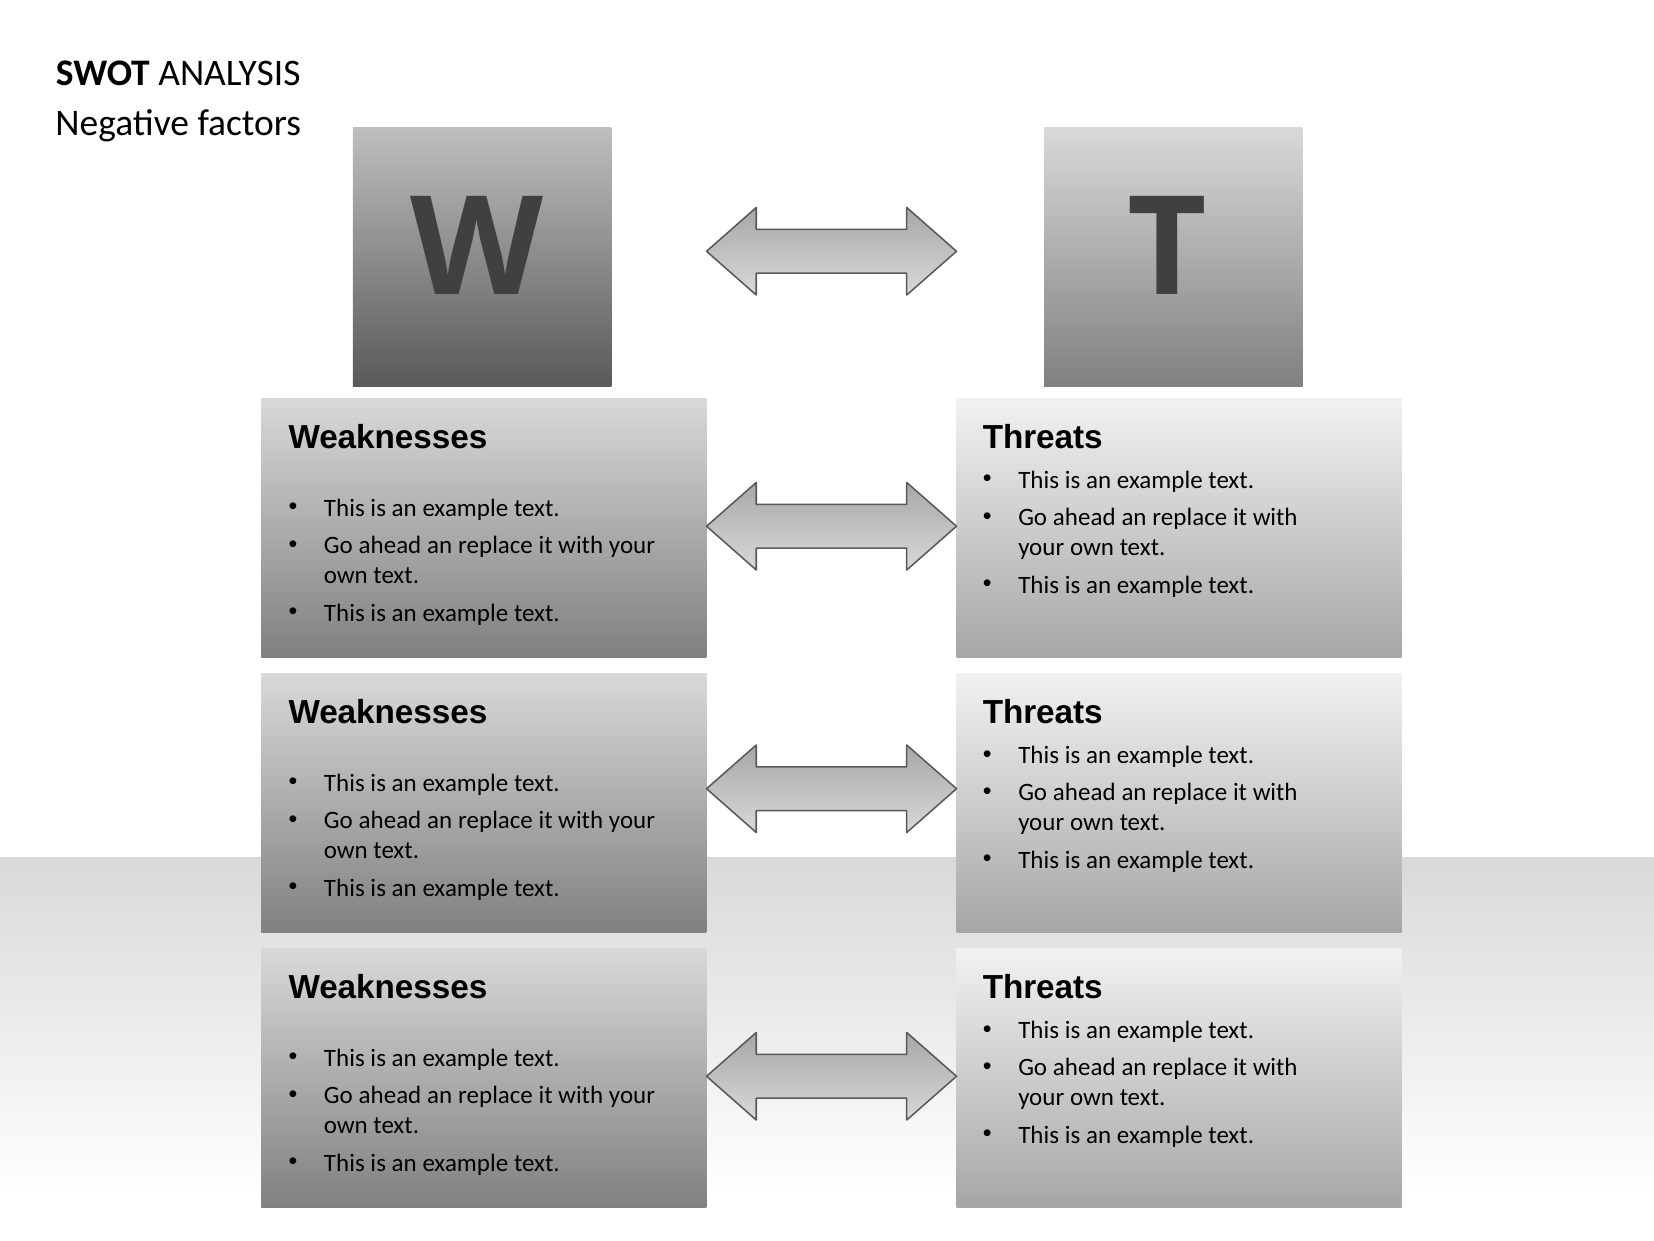

SWOT ANALYSIS
Negative factors
W
T
Weaknesses
This is an example text.
Go ahead an replace it with your own text.
This is an example text.
Threats
This is an example text.
Go ahead an replace it with your own text.
This is an example text.
Weaknesses
This is an example text.
Go ahead an replace it with your own text.
This is an example text.
Threats
This is an example text.
Go ahead an replace it with your own text.
This is an example text.
Weaknesses
This is an example text.
Go ahead an replace it with your own text.
This is an example text.
Threats
This is an example text.
Go ahead an replace it with your own text.
This is an example text.